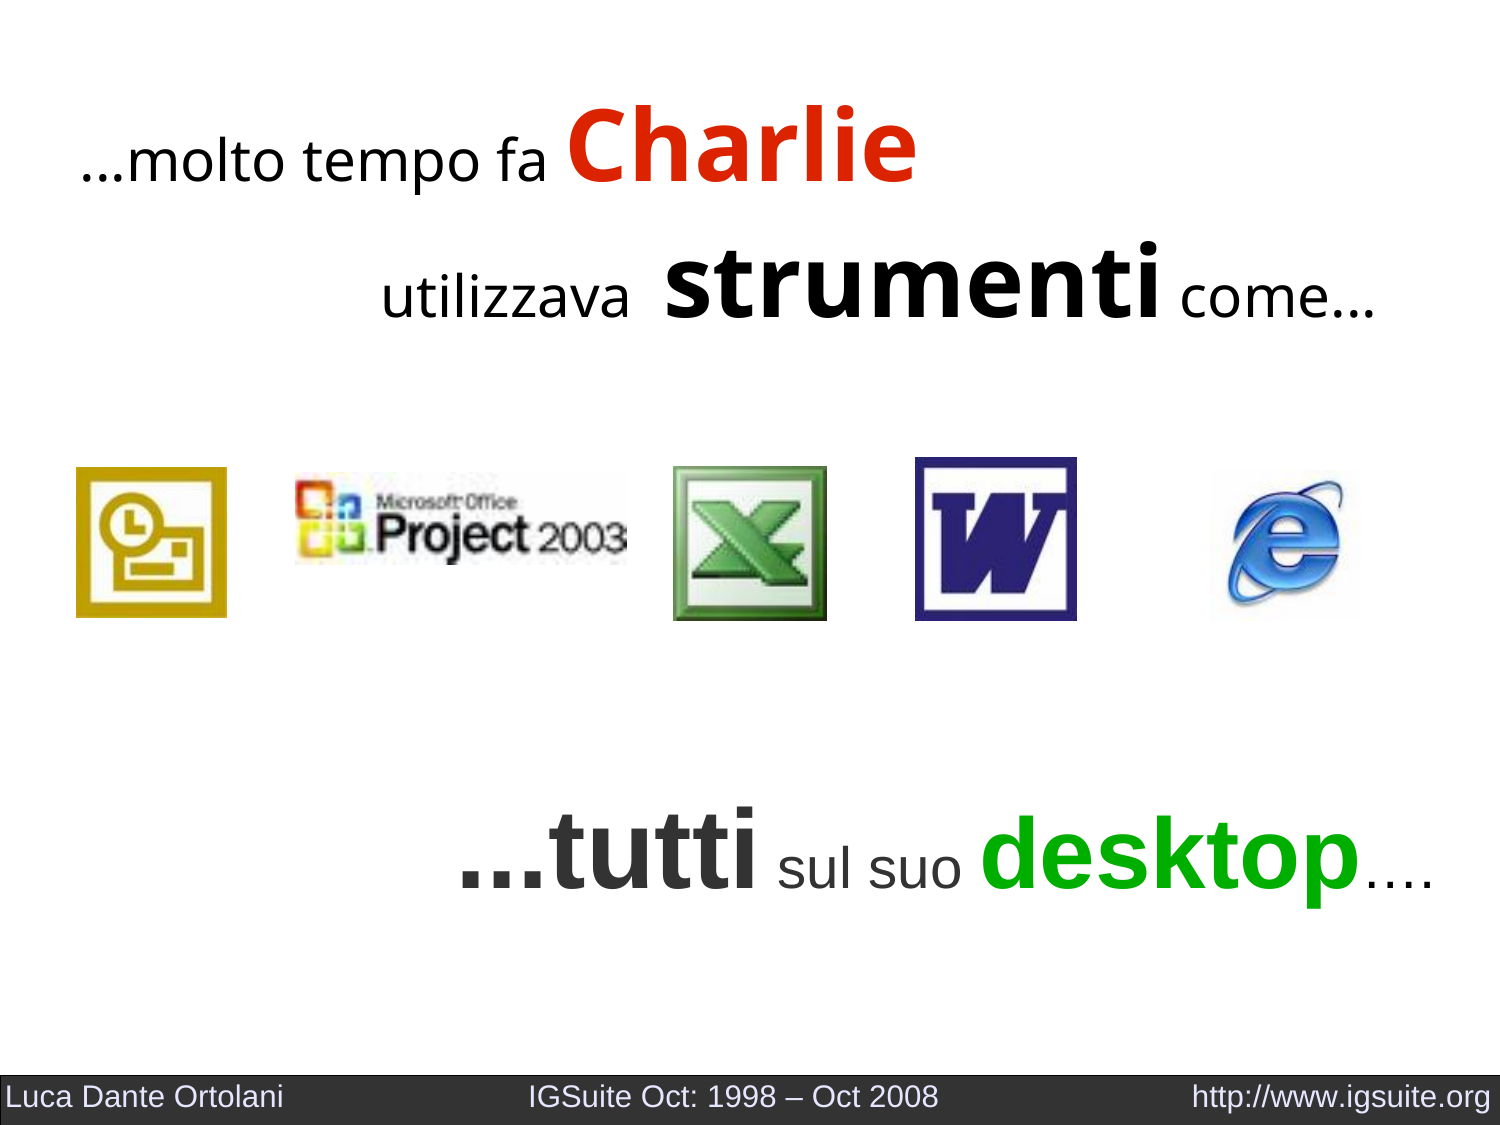

...molto tempo fa Charlie
 utilizzava strumenti come...
...tutti sul suo desktop….
Luca Dante Ortolani IGSuite Oct: 1998 – Oct 2008 http://www.igsuite.org